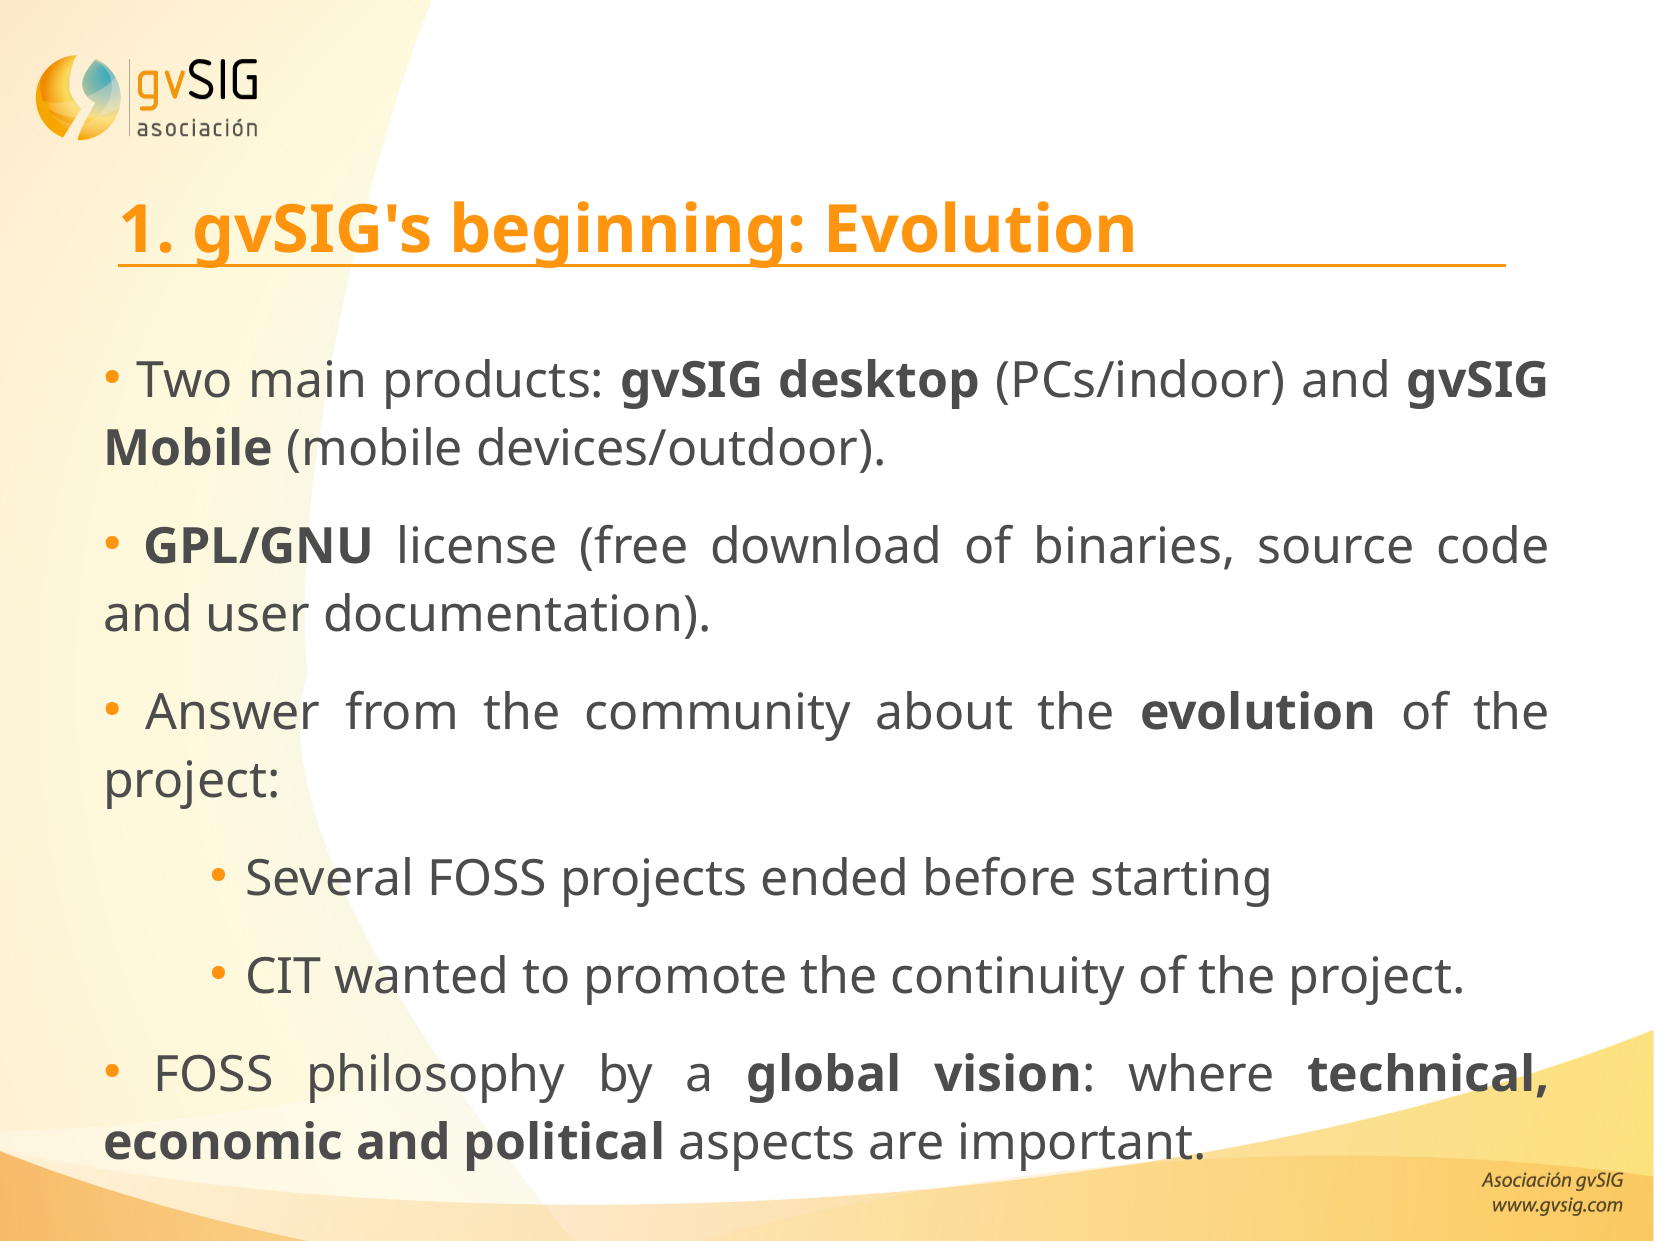

# 1. gvSIG's beginning: Evolution
 Two main products: gvSIG desktop (PCs/indoor) and gvSIG Mobile (mobile devices/outdoor).
 GPL/GNU license (free download of binaries, source code and user documentation).
 Answer from the community about the evolution of the project:
Several FOSS projects ended before starting
CIT wanted to promote the continuity of the project.
 FOSS philosophy by a global vision: where technical, economic and political aspects are important.